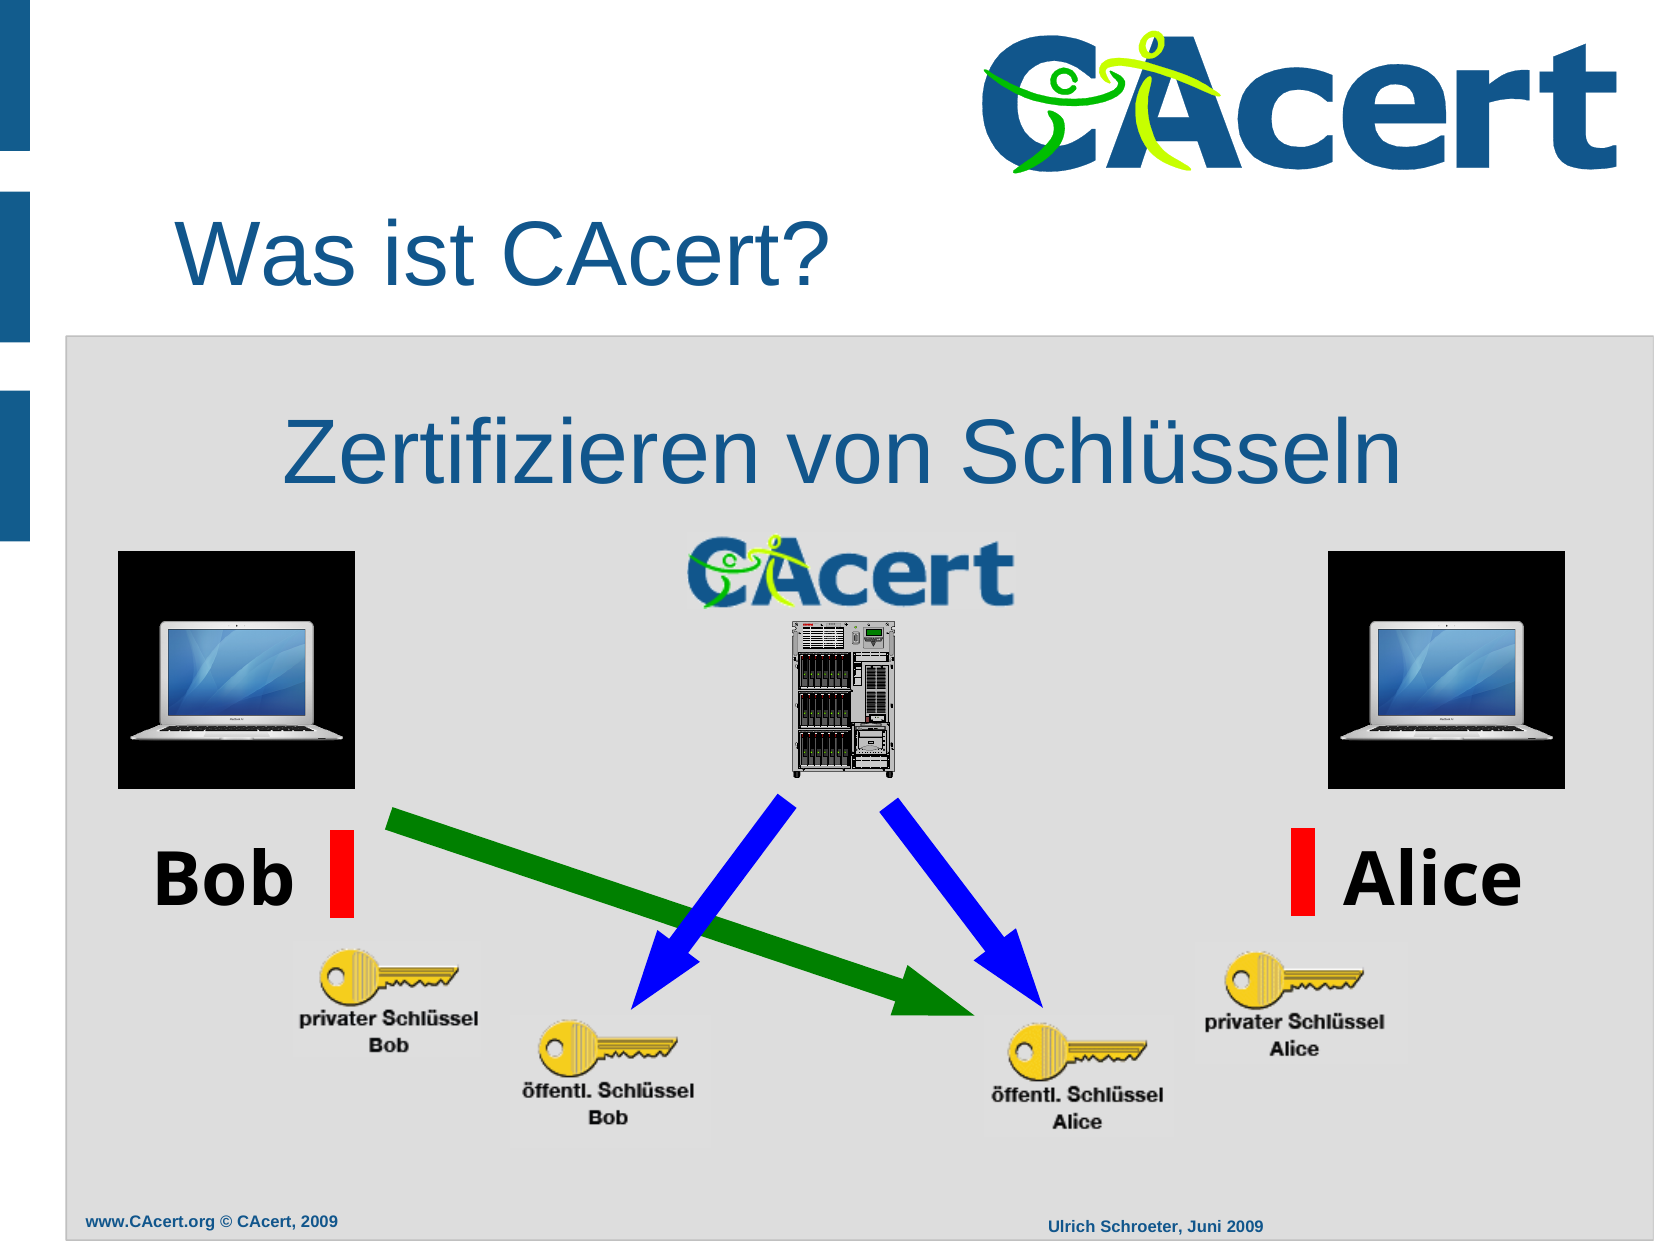

Was ist CAcert?
# Zertifizieren von Schlüsseln
Bob
Alice